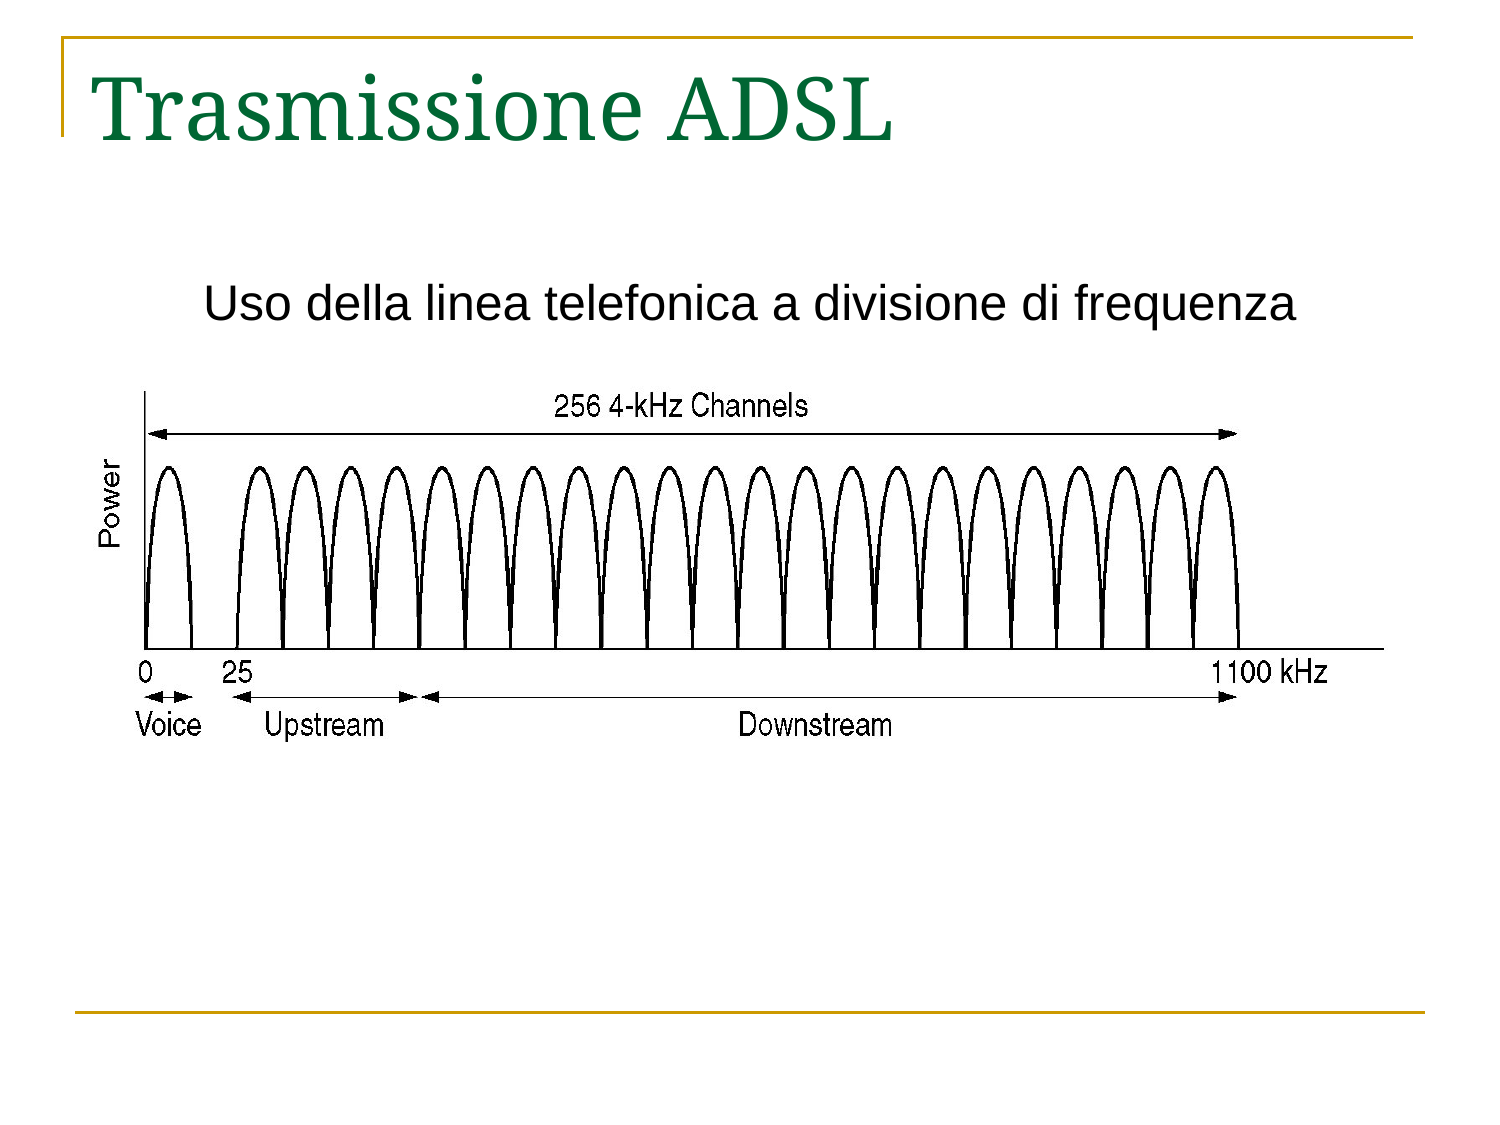

# Trasmissione ADSL
Uso della linea telefonica a divisione di frequenza